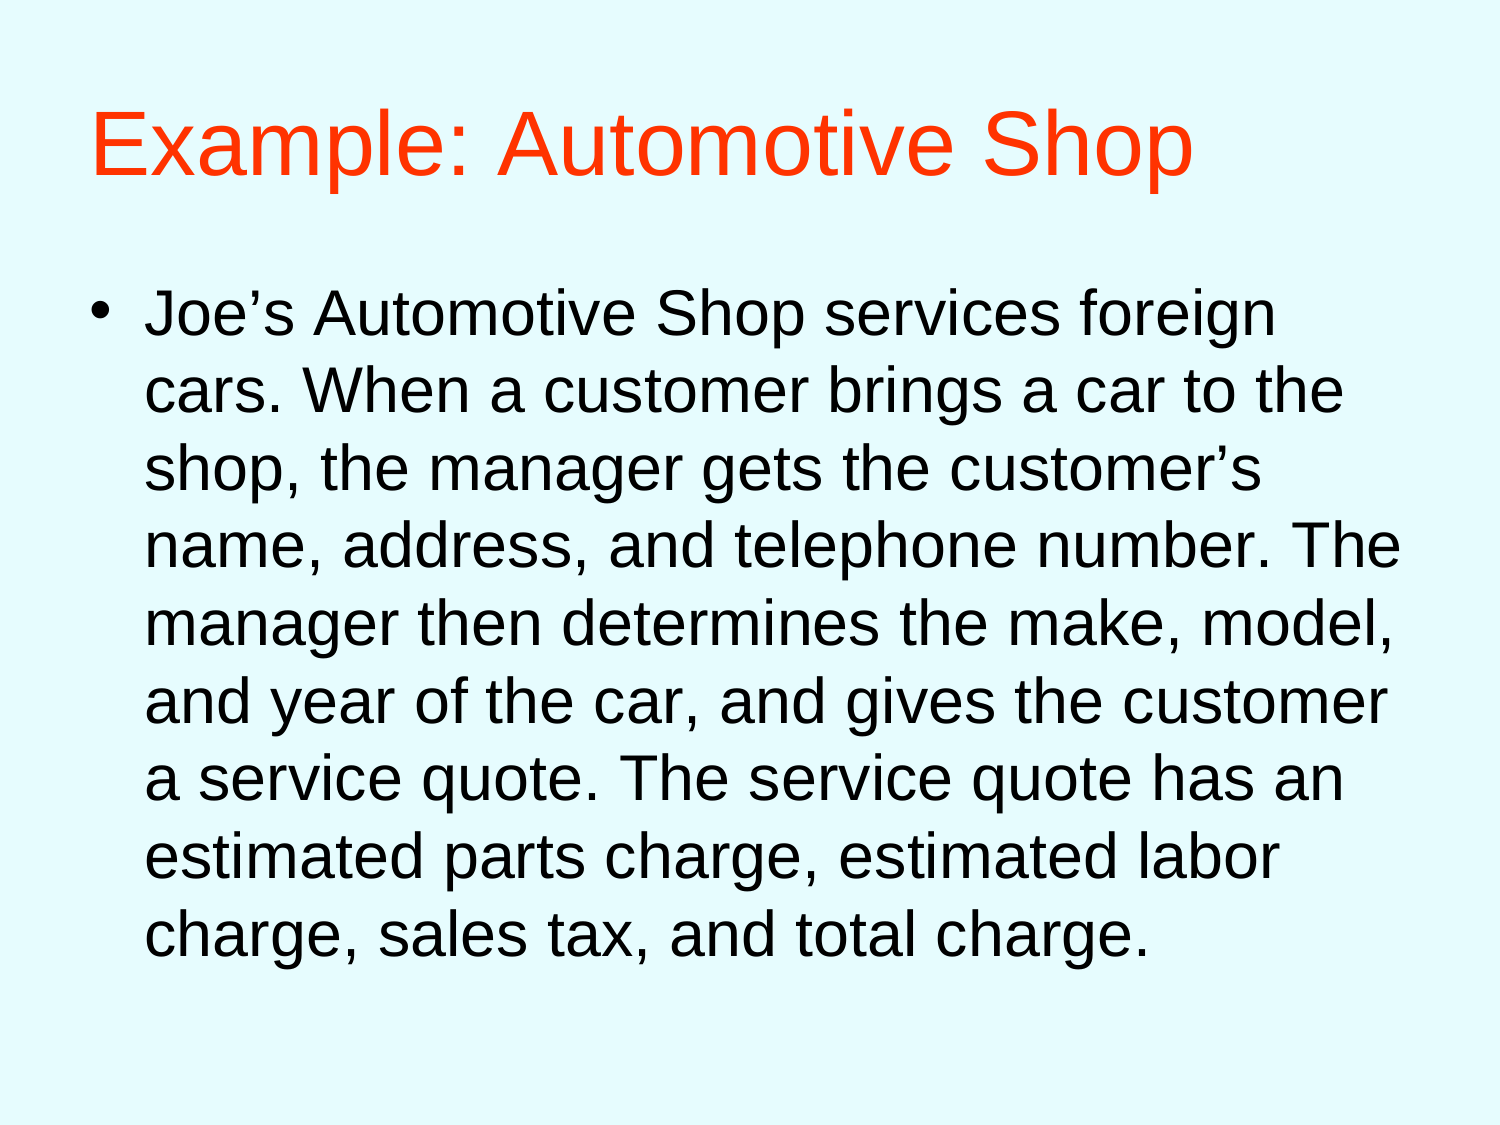

# Example: Automotive Shop
Joe’s Automotive Shop services foreign cars. When a customer brings a car to the shop, the manager gets the customer’s name, address, and telephone number. The manager then determines the make, model, and year of the car, and gives the customer a service quote. The service quote has an estimated parts charge, estimated labor charge, sales tax, and total charge.